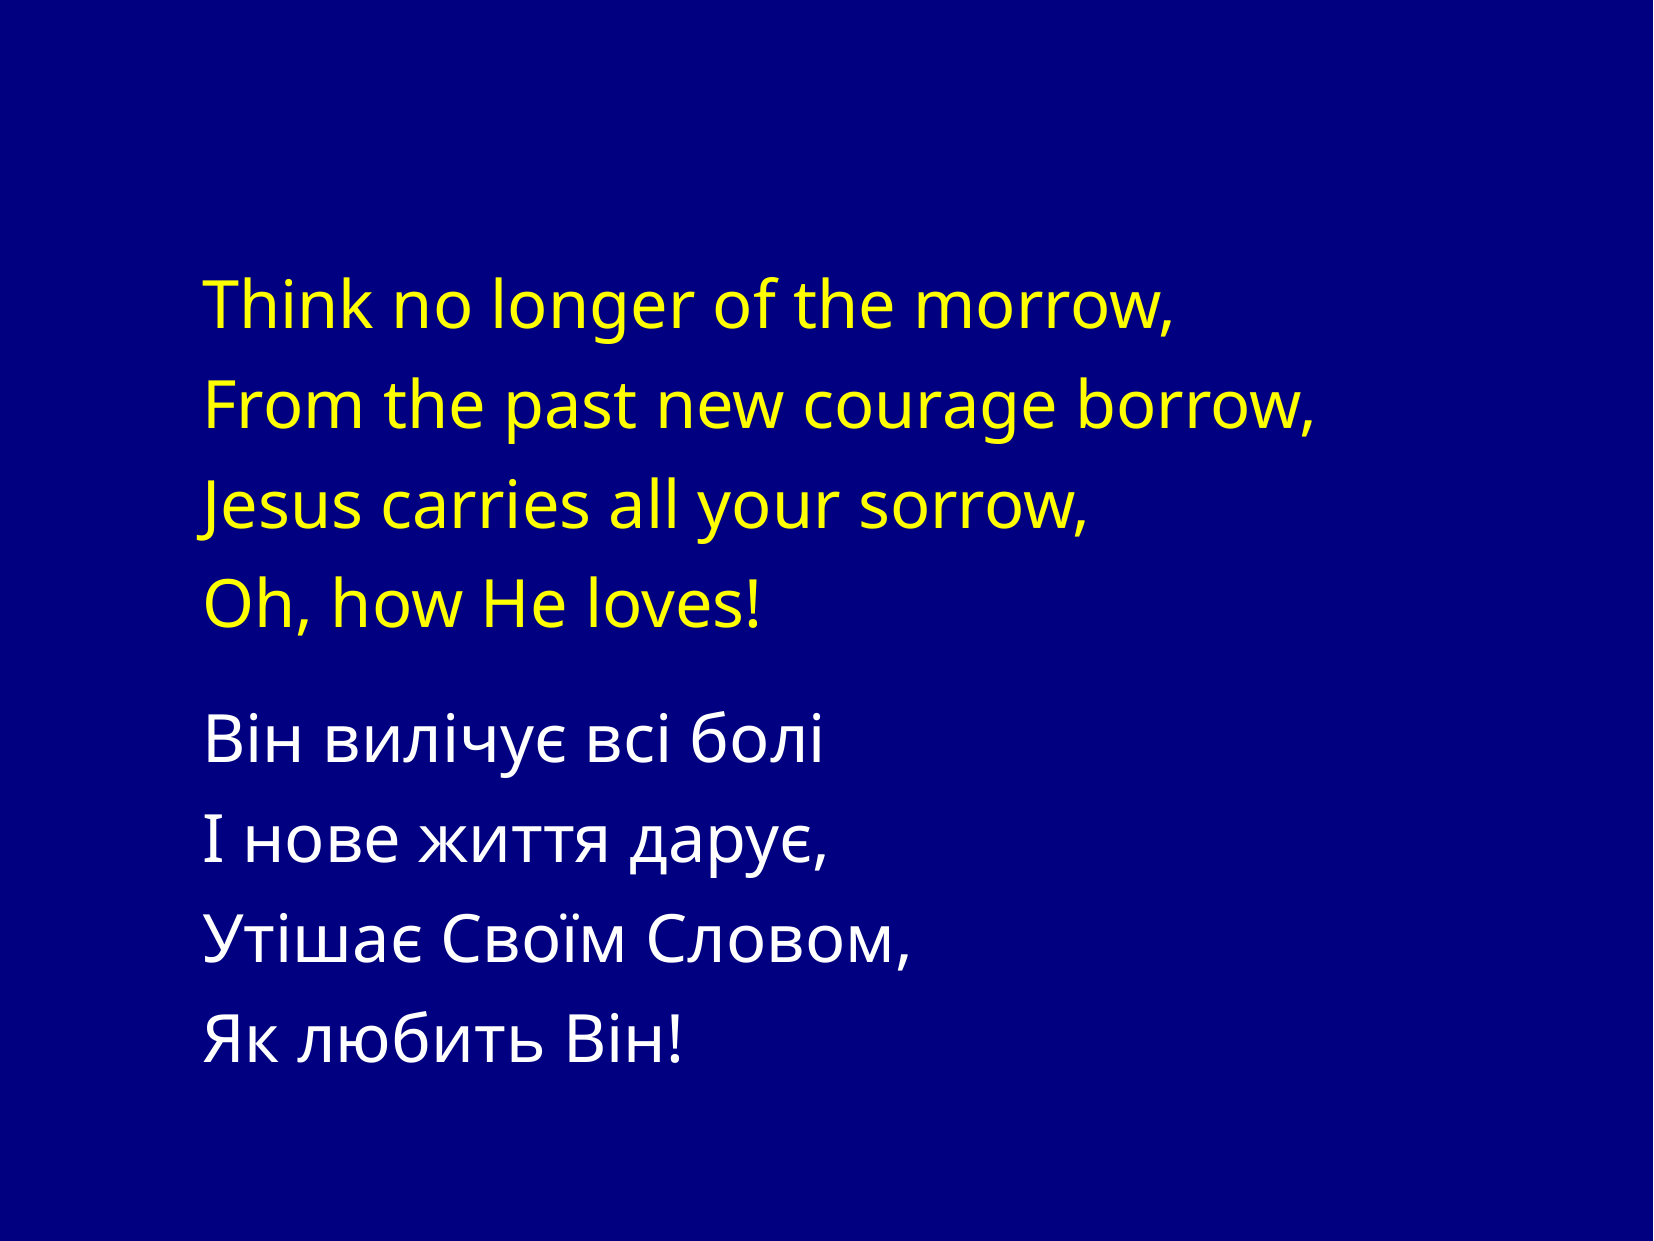

Think no longer of the morrow,
	From the past new courage borrow,
	Jesus carries all your sorrow,
	Oh, how He loves!
	Він вилічує всі болі
	І нове життя дарує,
	Утішає Своїм Словом,
	Як любить Він!